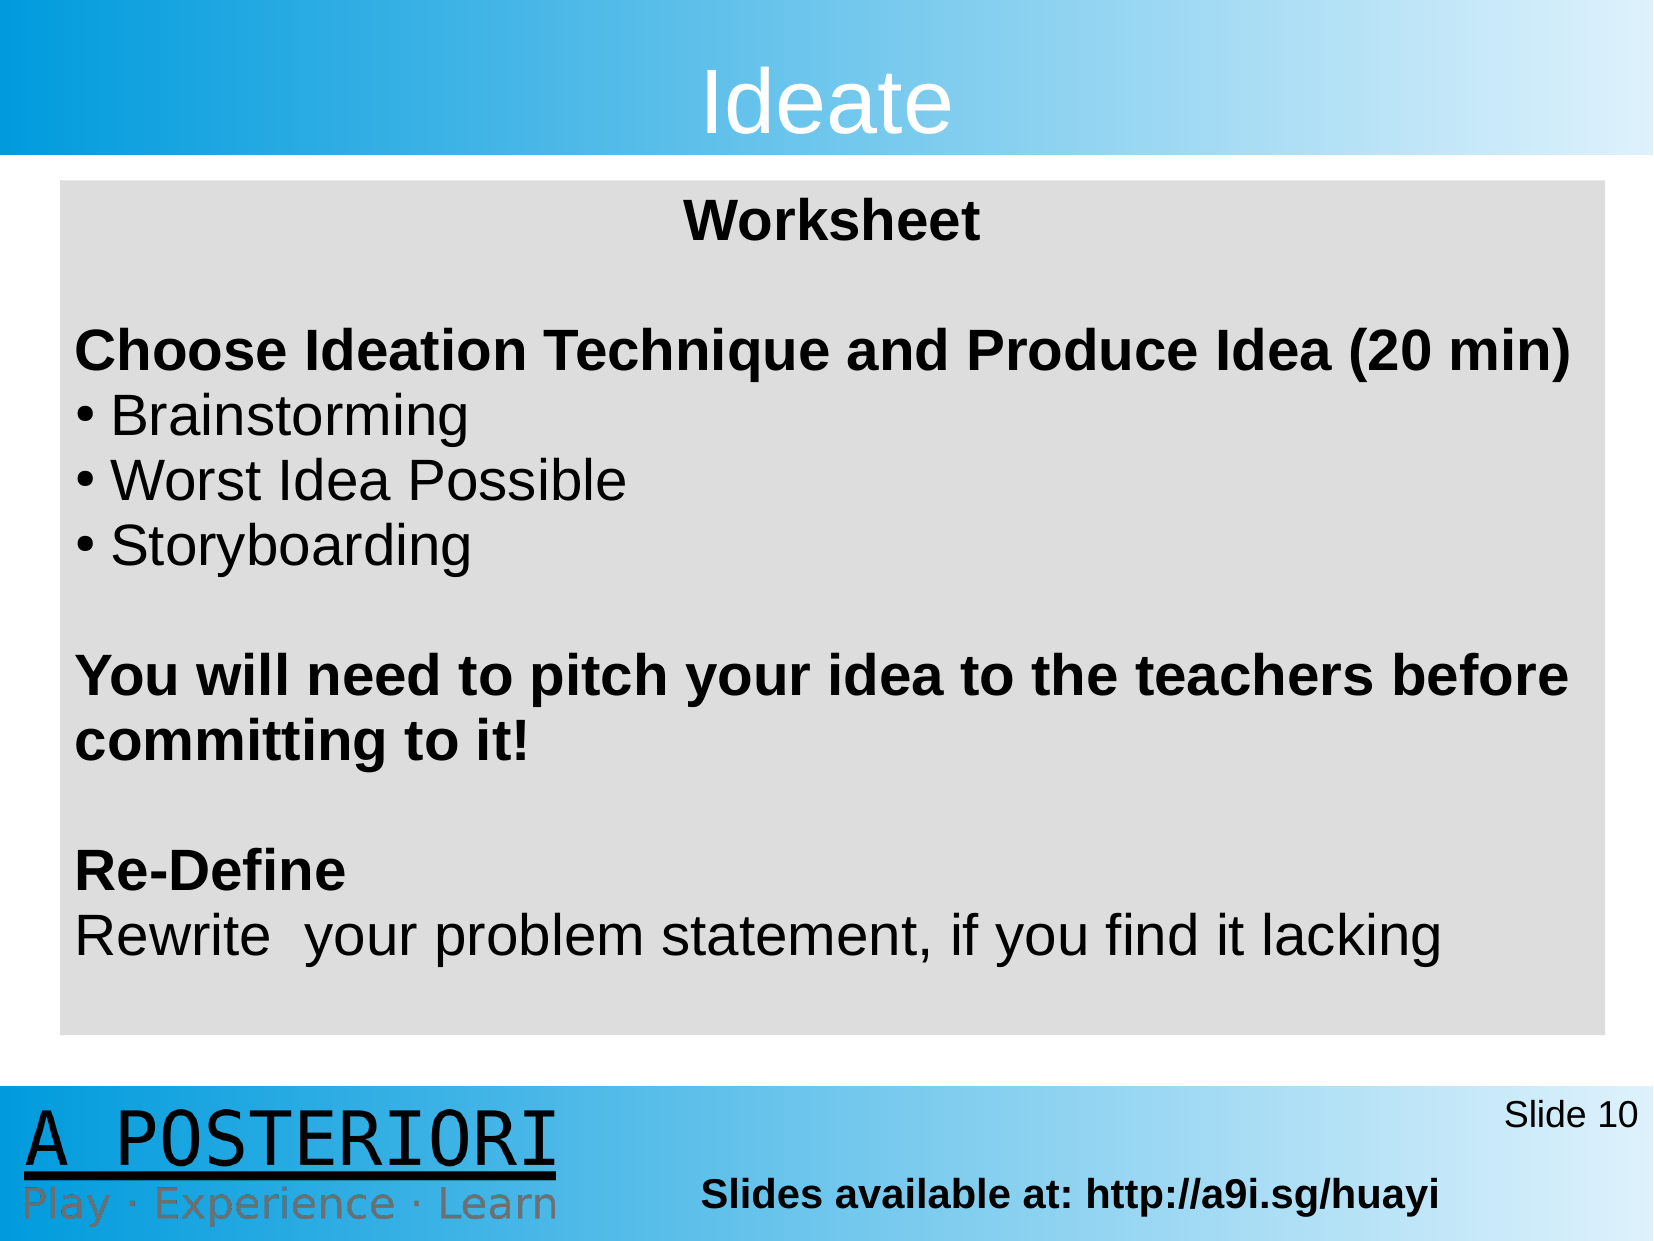

# Ideate
Worksheet
Choose Ideation Technique and Produce Idea (20 min)
Brainstorming
Worst Idea Possible
Storyboarding
You will need to pitch your idea to the teachers before committing to it!
Re-Define
Rewrite your problem statement, if you find it lacking